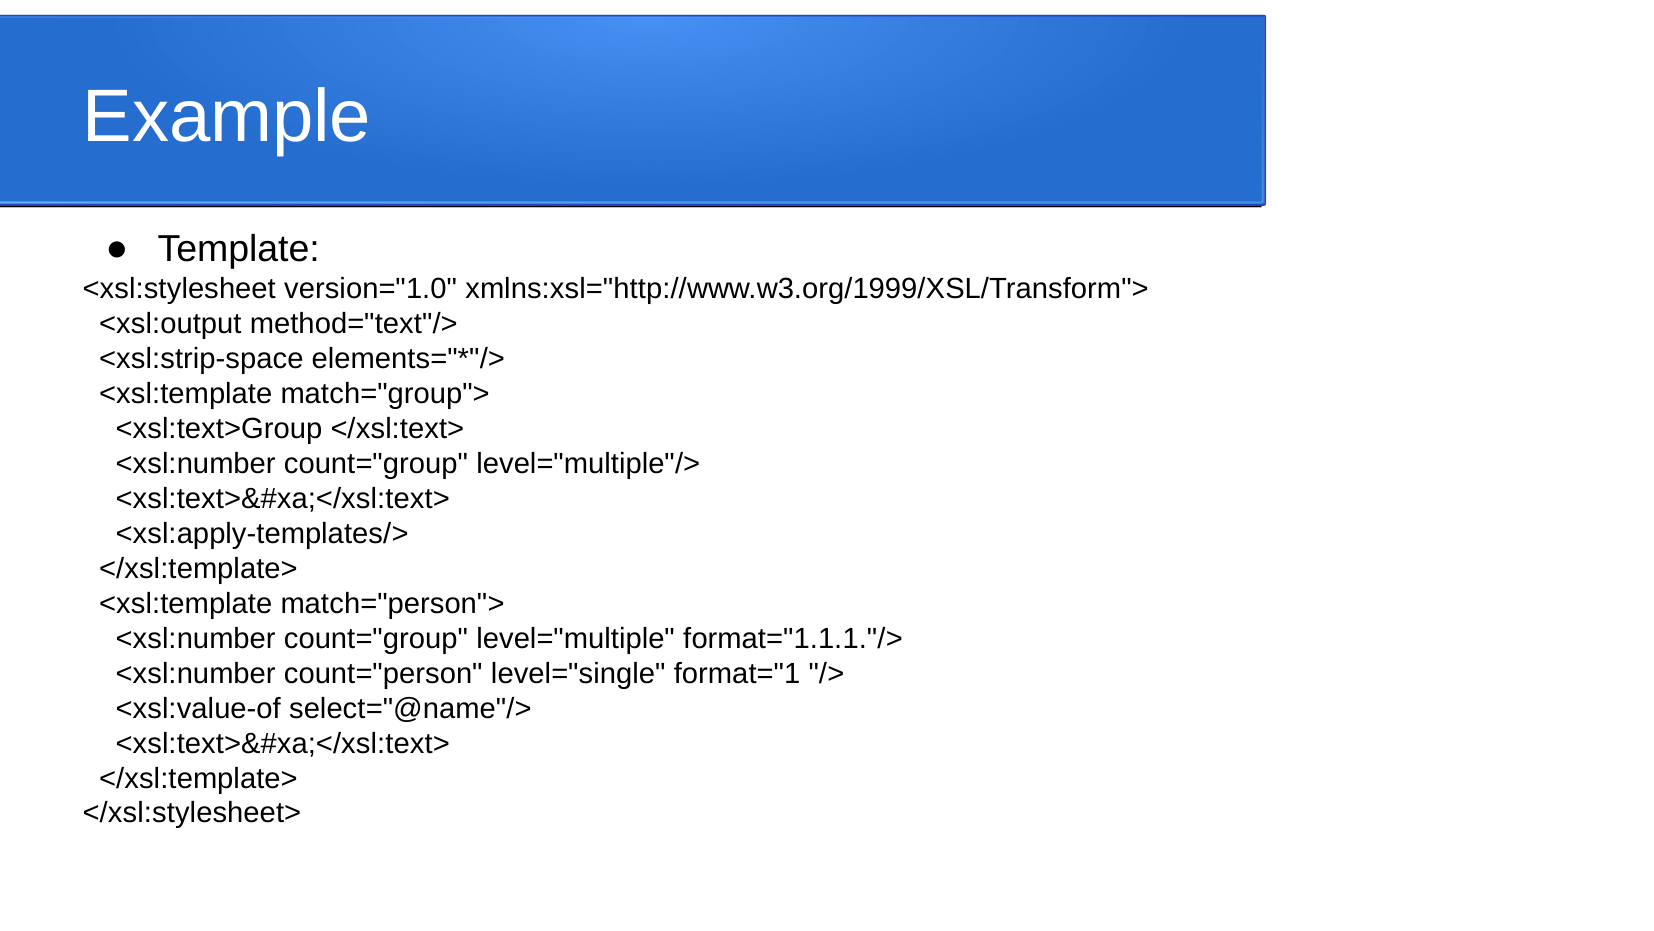

# Example
Template:
<xsl:stylesheet version="1.0" xmlns:xsl="http://www.w3.org/1999/XSL/Transform">
 <xsl:output method="text"/>
 <xsl:strip-space elements="*"/>
 <xsl:template match="group">
 <xsl:text>Group </xsl:text>
 <xsl:number count="group" level="multiple"/>
 <xsl:text>&#xa;</xsl:text>
 <xsl:apply-templates/>
 </xsl:template>
 <xsl:template match="person">
 <xsl:number count="group" level="multiple" format="1.1.1."/>
 <xsl:number count="person" level="single" format="1 "/>
 <xsl:value-of select="@name"/>
 <xsl:text>&#xa;</xsl:text>
 </xsl:template>
</xsl:stylesheet>